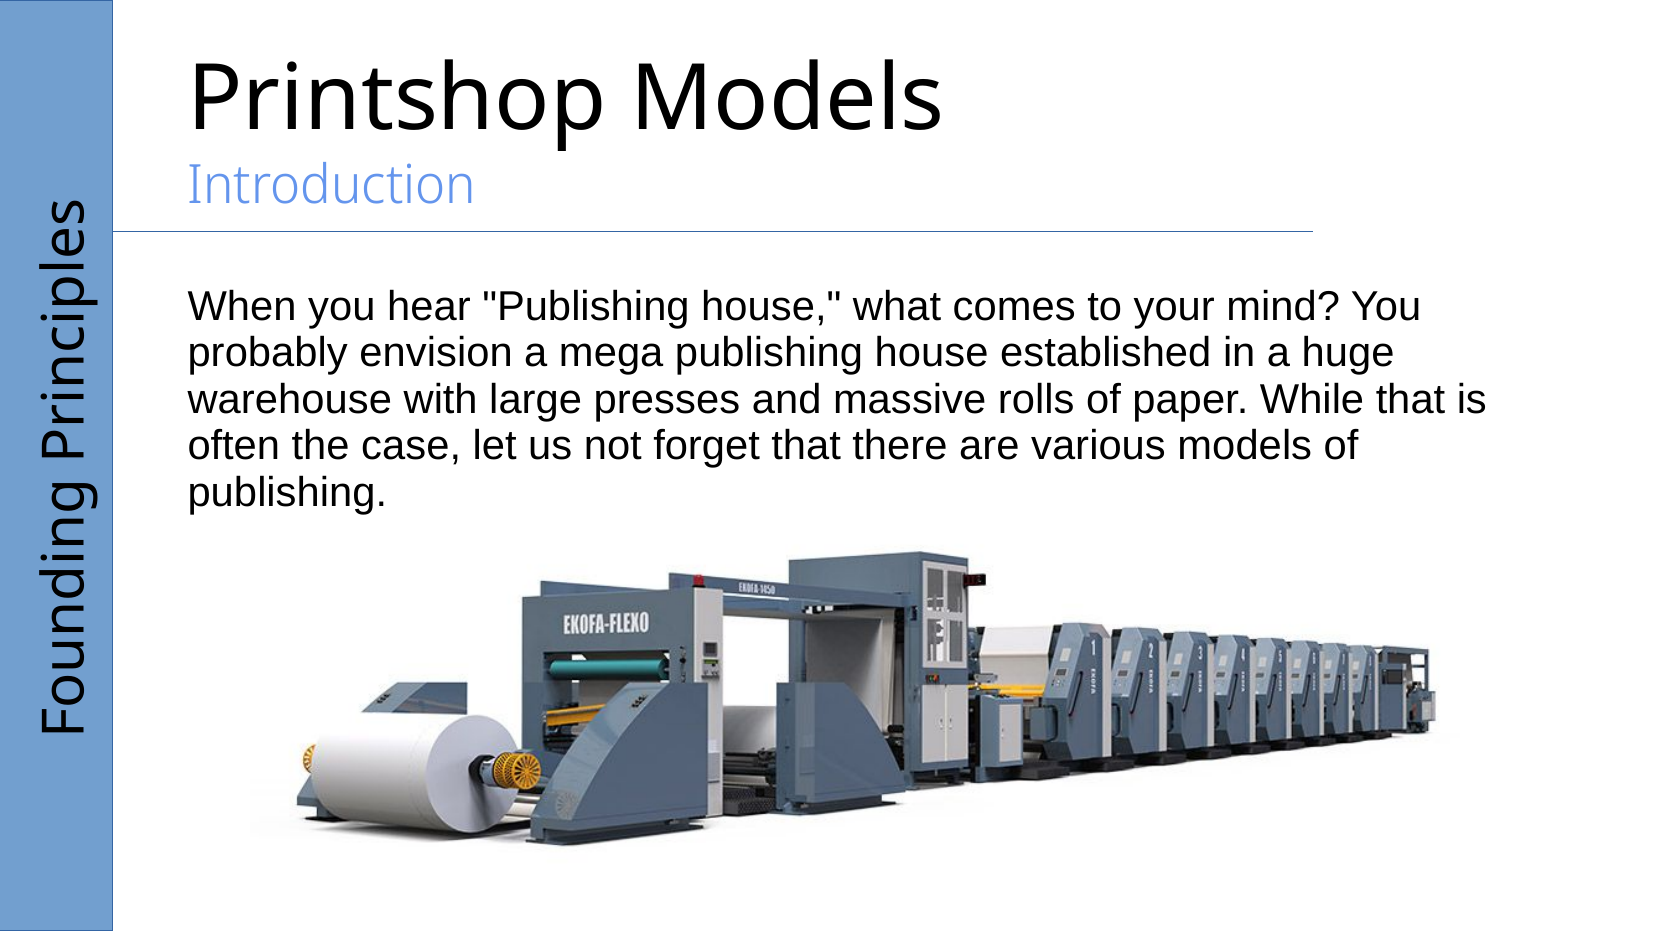

# Printshop Models
Introduction
When you hear "Publishing house," what comes to your mind? You probably envision a mega publishing house established in a huge warehouse with large presses and massive rolls of paper. While that is often the case, let us not forget that there are various models of publishing.
Founding Principles